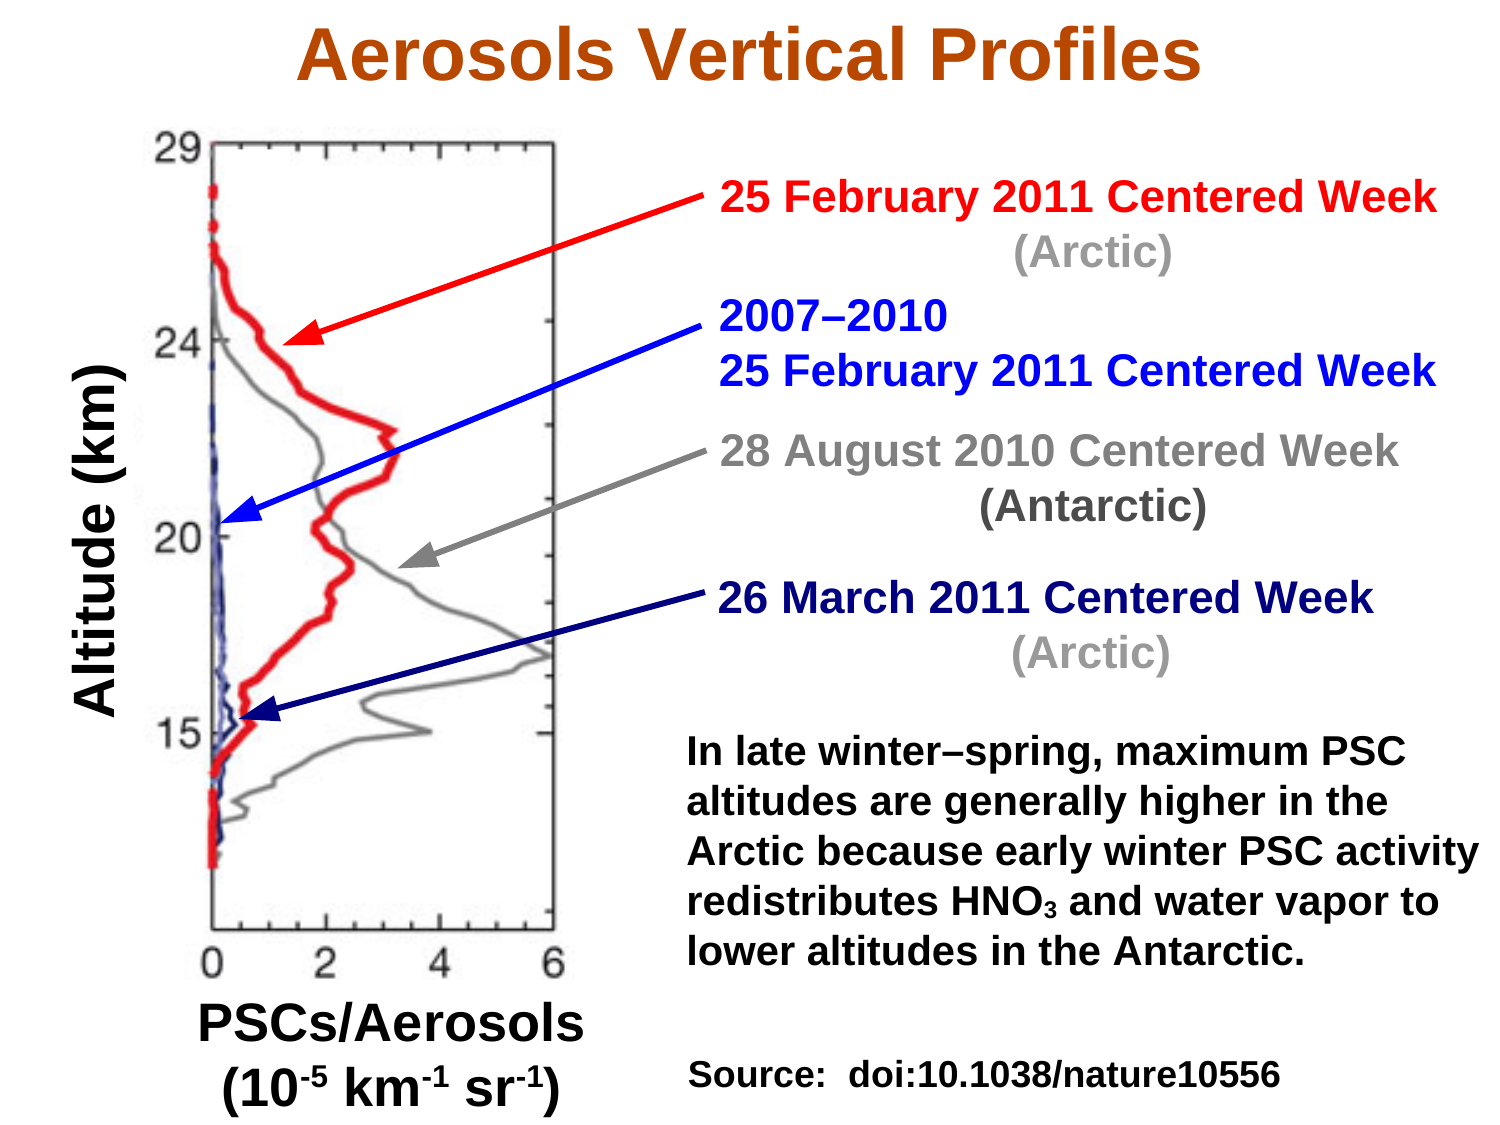

Aerosols Vertical Profiles
25 February 2011 Centered Week
(Arctic)
2007–2010
25 February 2011 Centered Week
28 August 2010 Centered Week
(Antarctic)
Altitude (km)
26 March 2011 Centered Week
(Arctic)
In late winter–spring, maximum PSC altitudes are generally higher in the Arctic because early winter PSC activity redistributes HNO3 and water vapor to lower altitudes in the Antarctic.
PSCs/Aerosols
(10-5 km-1 sr-1)
Source: doi:10.1038/nature10556